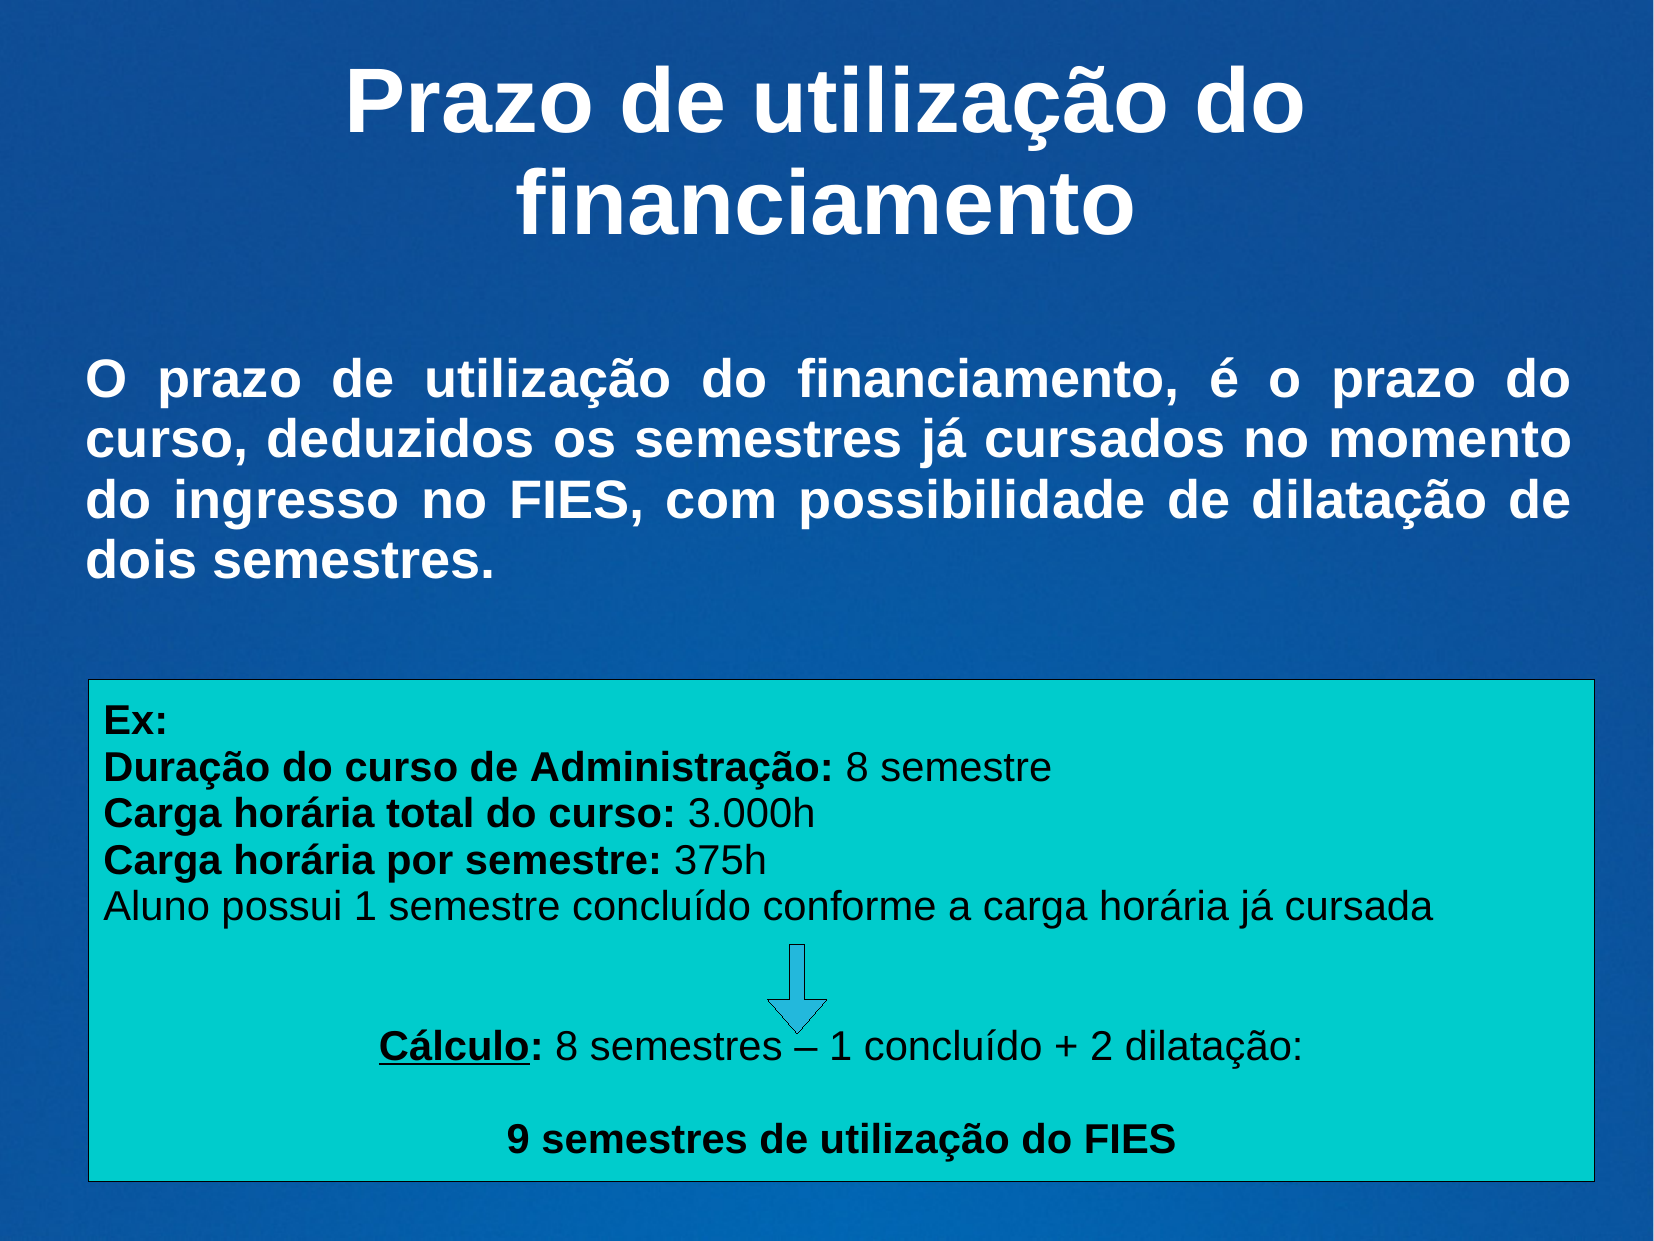

# Prazo de utilização do financiamento
	O prazo de utilização do financiamento, é o prazo do curso, deduzidos os semestres já cursados no momento do ingresso no FIES, com possibilidade de dilatação de dois semestres.
Ex:
Duração do curso de Administração: 8 semestre
Carga horária total do curso: 3.000h
Carga horária por semestre: 375h
Aluno possui 1 semestre concluído conforme a carga horária já cursada
Cálculo: 8 semestres – 1 concluído + 2 dilatação:
9 semestres de utilização do FIES